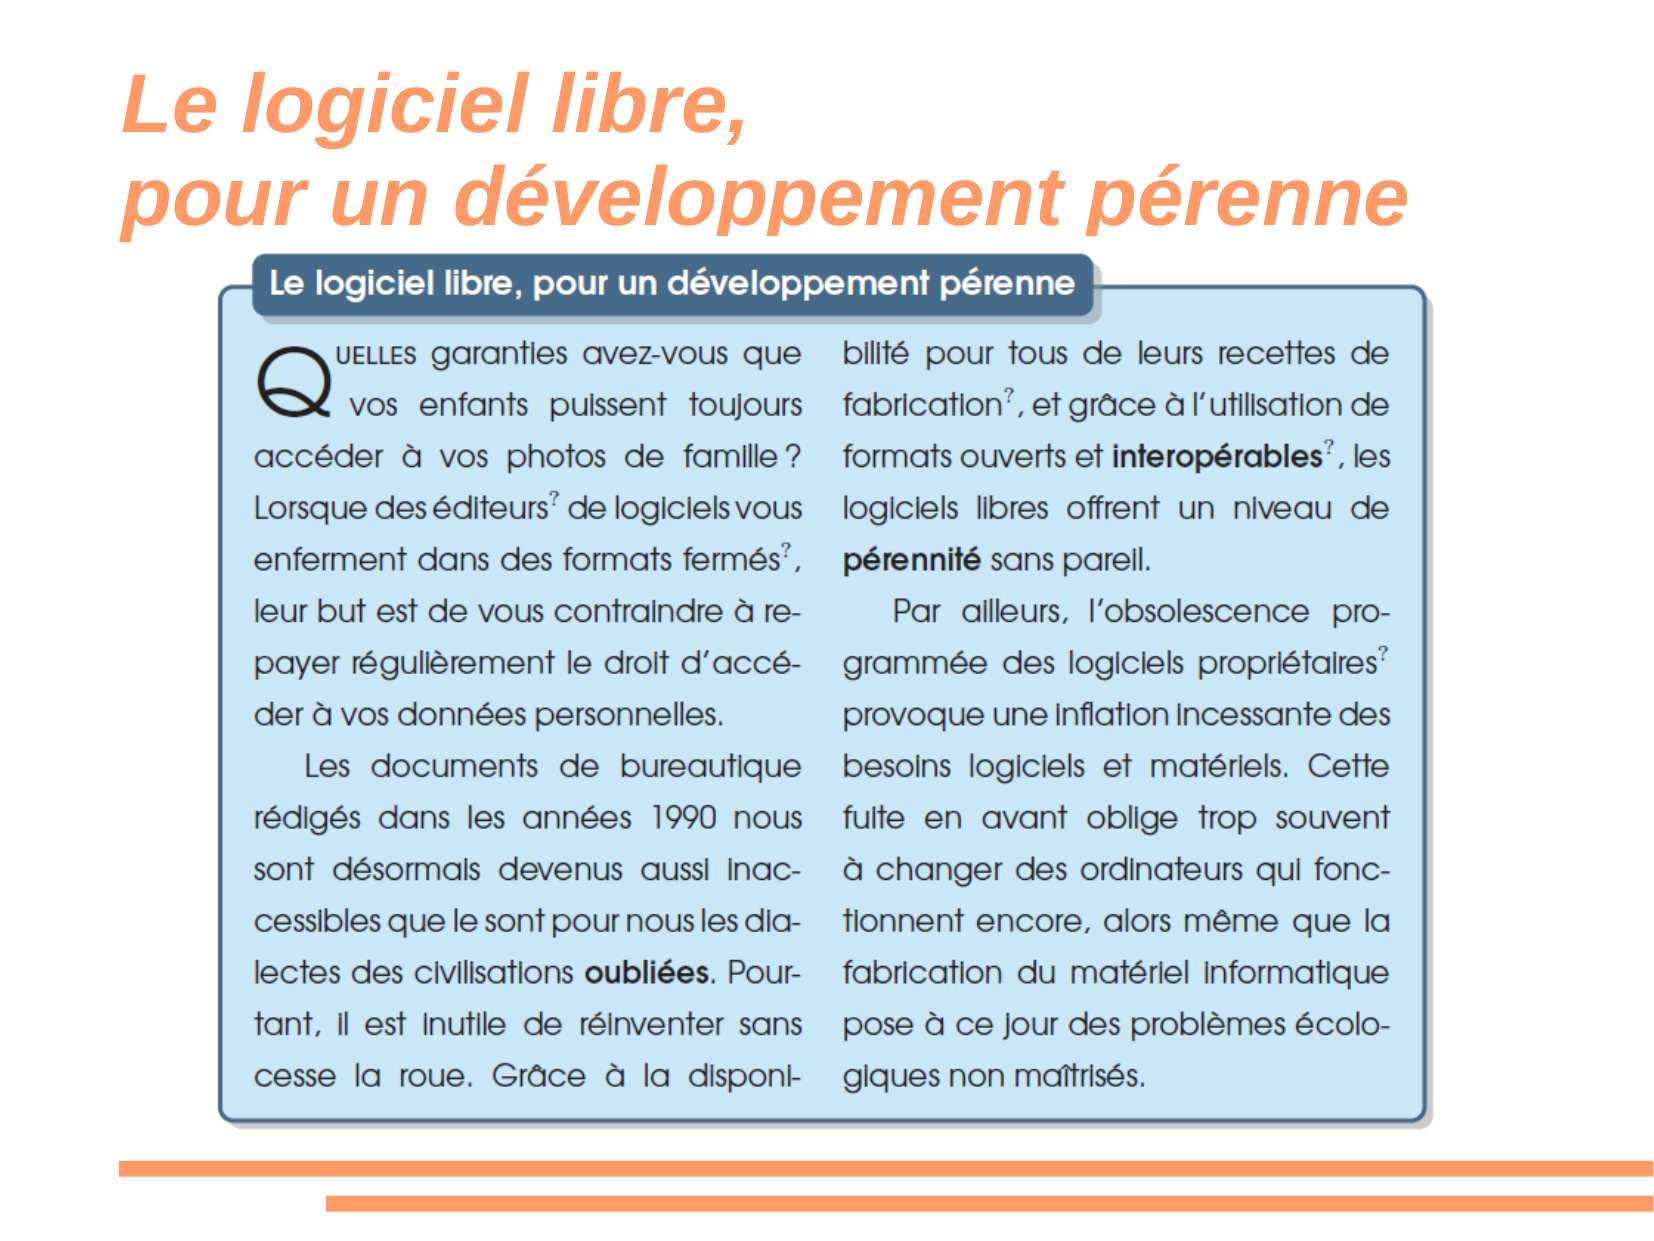

# Le logiciel libre, pour un développement pérenne